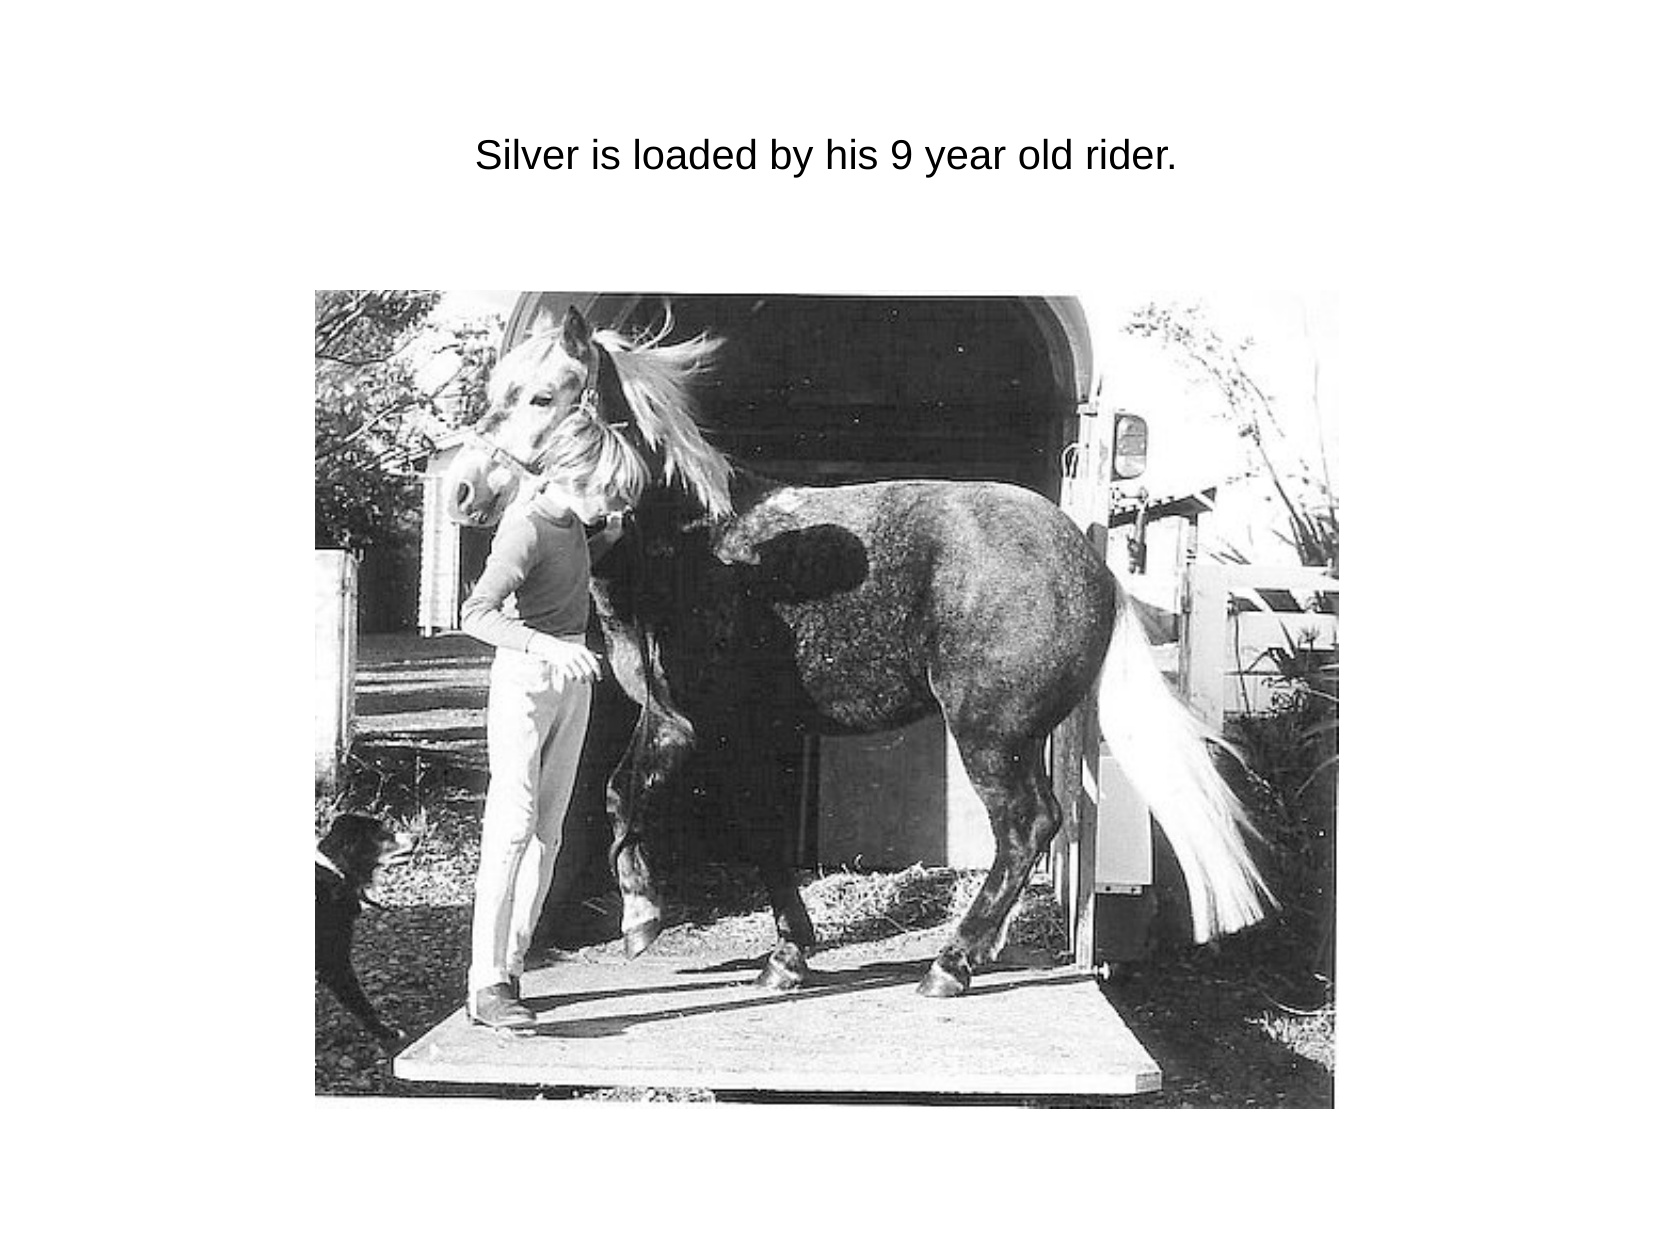

# Silver is loaded by his 9 year old rider.